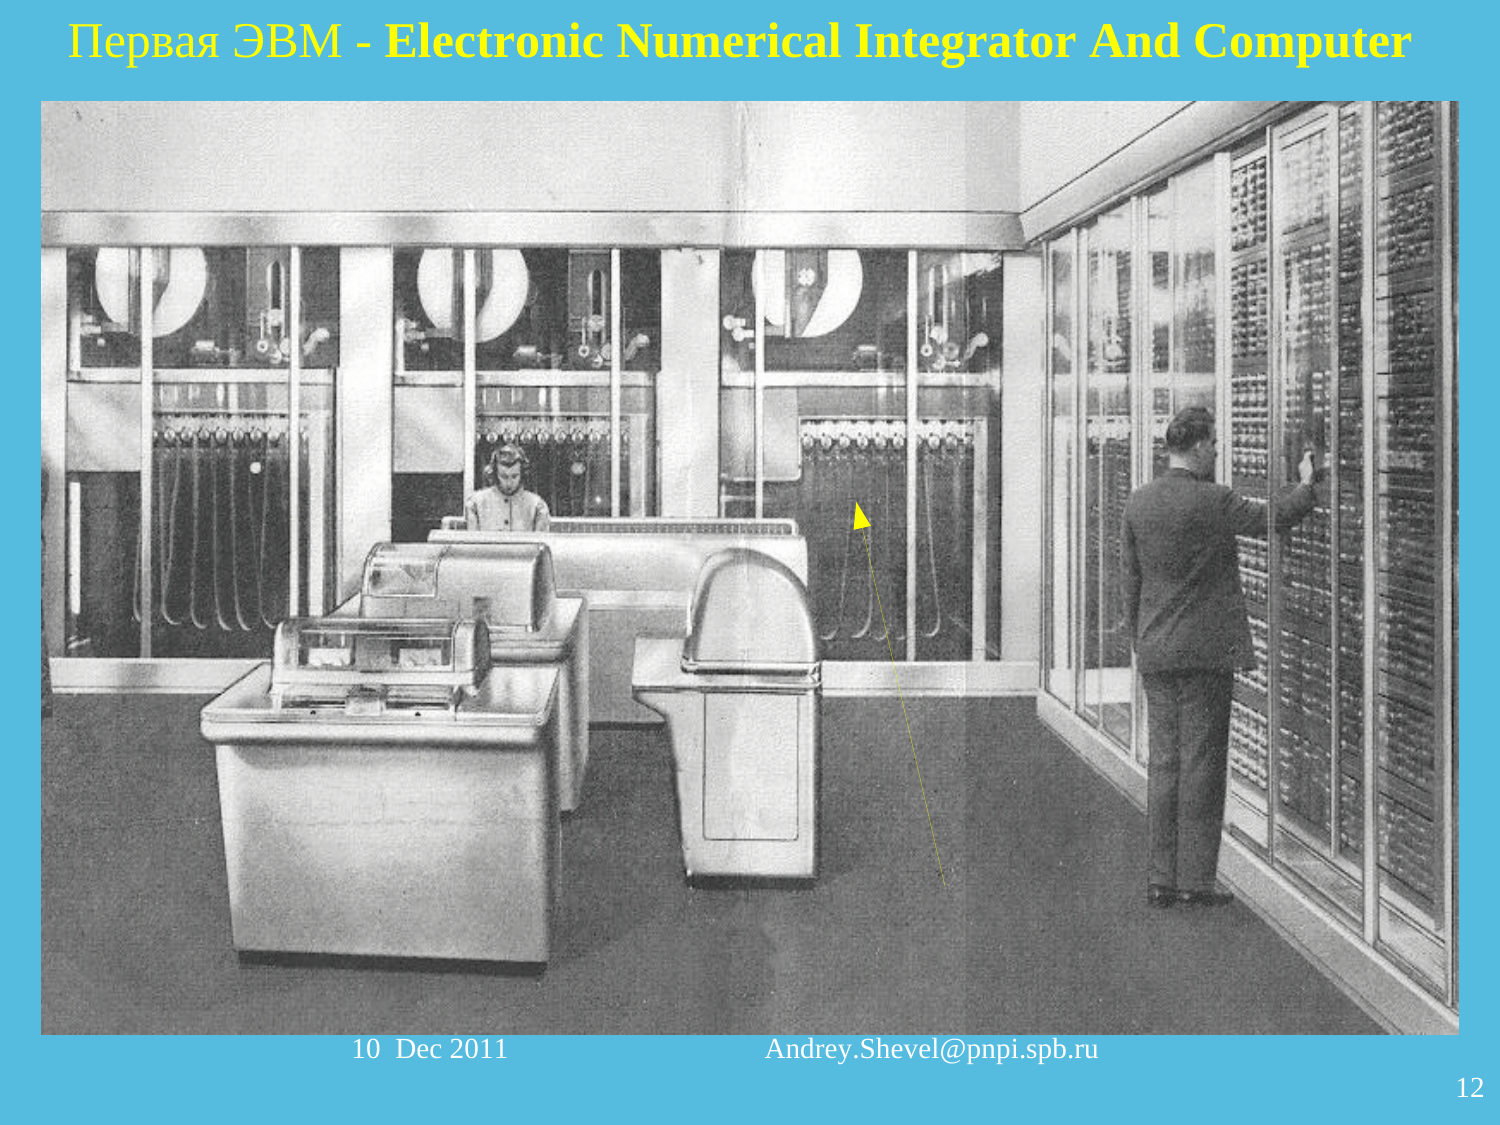

Первая ЭВМ - Electronic Numerical Integrator And Computer
12